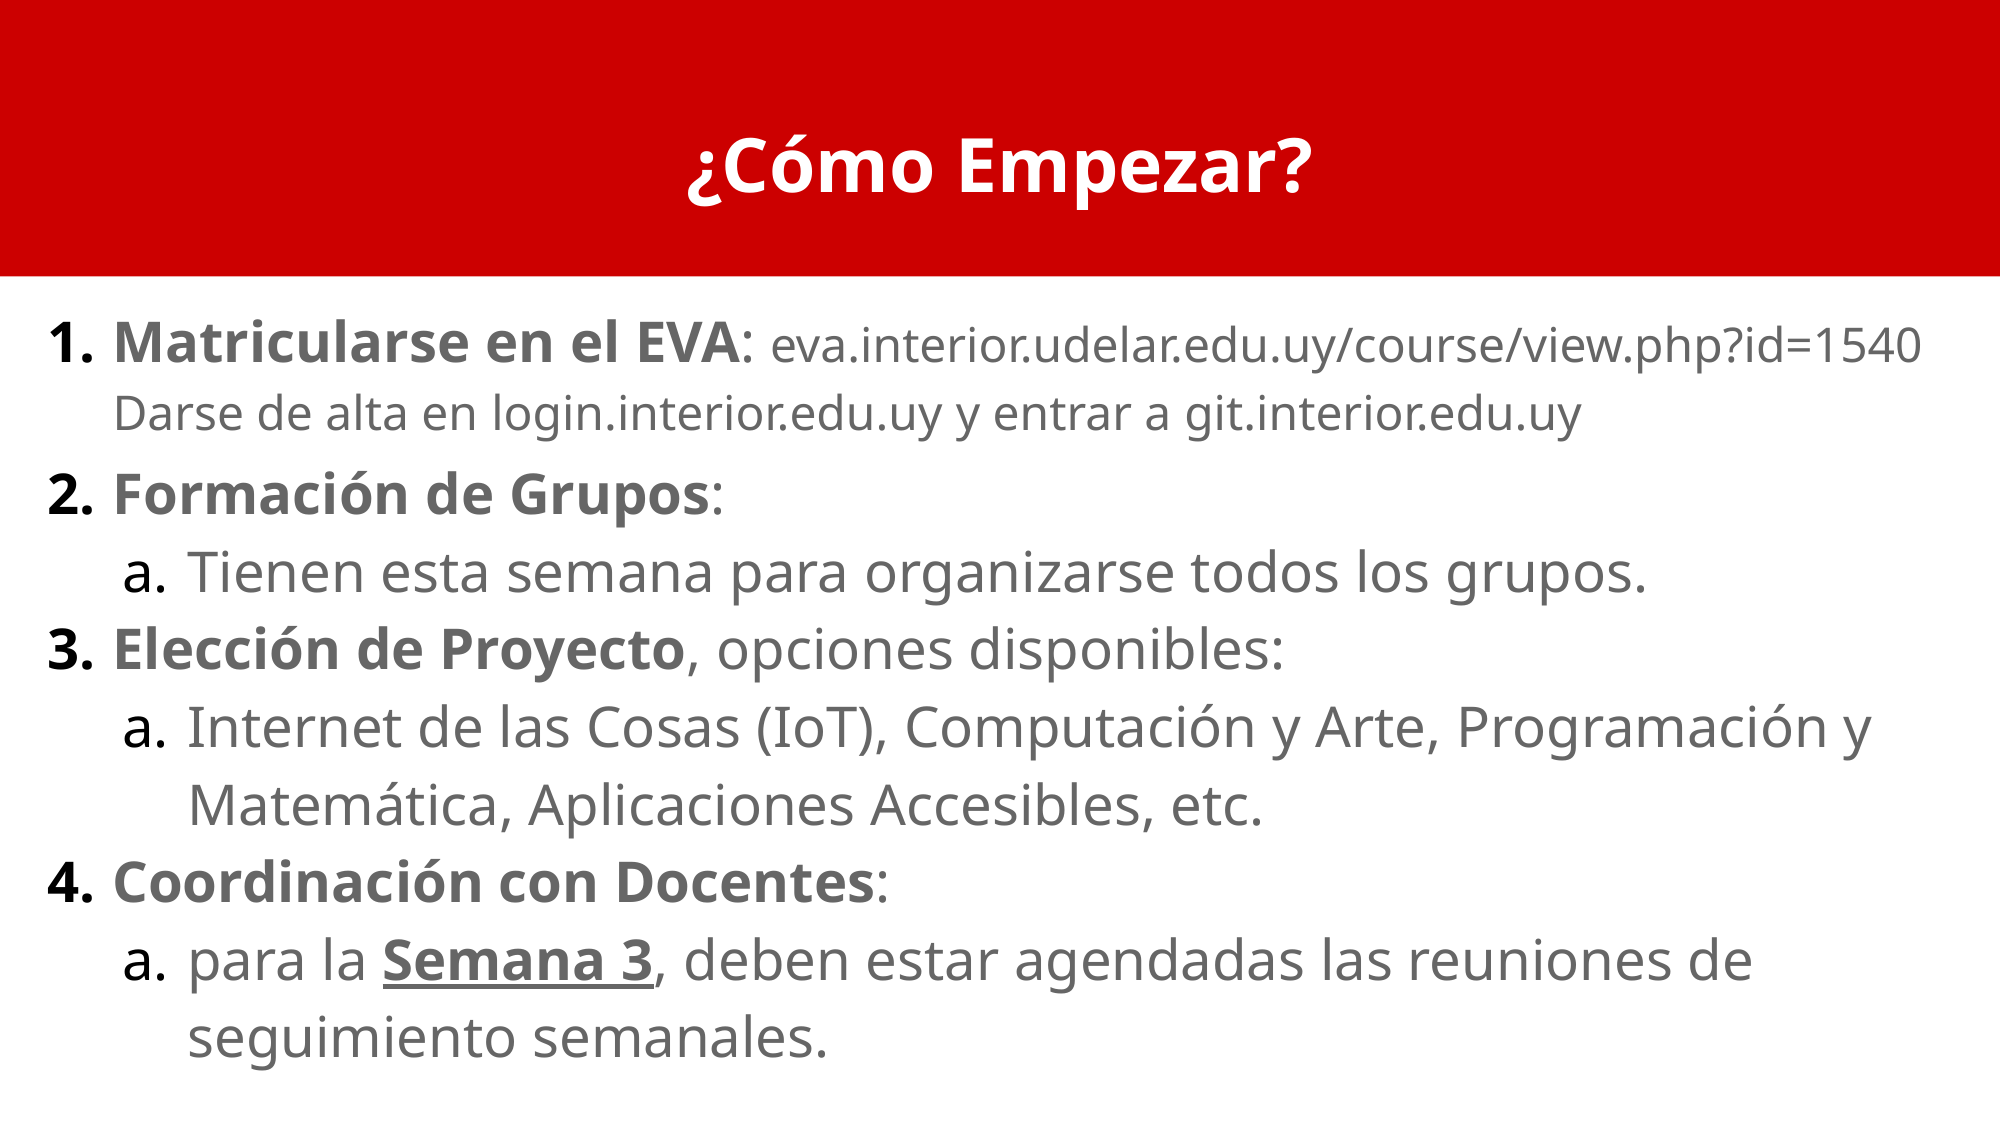

# ¿Cómo Empezar?
Matricularse en el EVA: eva.interior.udelar.edu.uy/course/view.php?id=1540 Darse de alta en login.interior.edu.uy y entrar a git.interior.edu.uy
Formación de Grupos:
Tienen esta semana para organizarse todos los grupos.
Elección de Proyecto, opciones disponibles:
Internet de las Cosas (IoT), Computación y Arte, Programación y Matemática, Aplicaciones Accesibles, etc.
Coordinación con Docentes:
para la Semana 3, deben estar agendadas las reuniones de seguimiento semanales.
Subtítulo